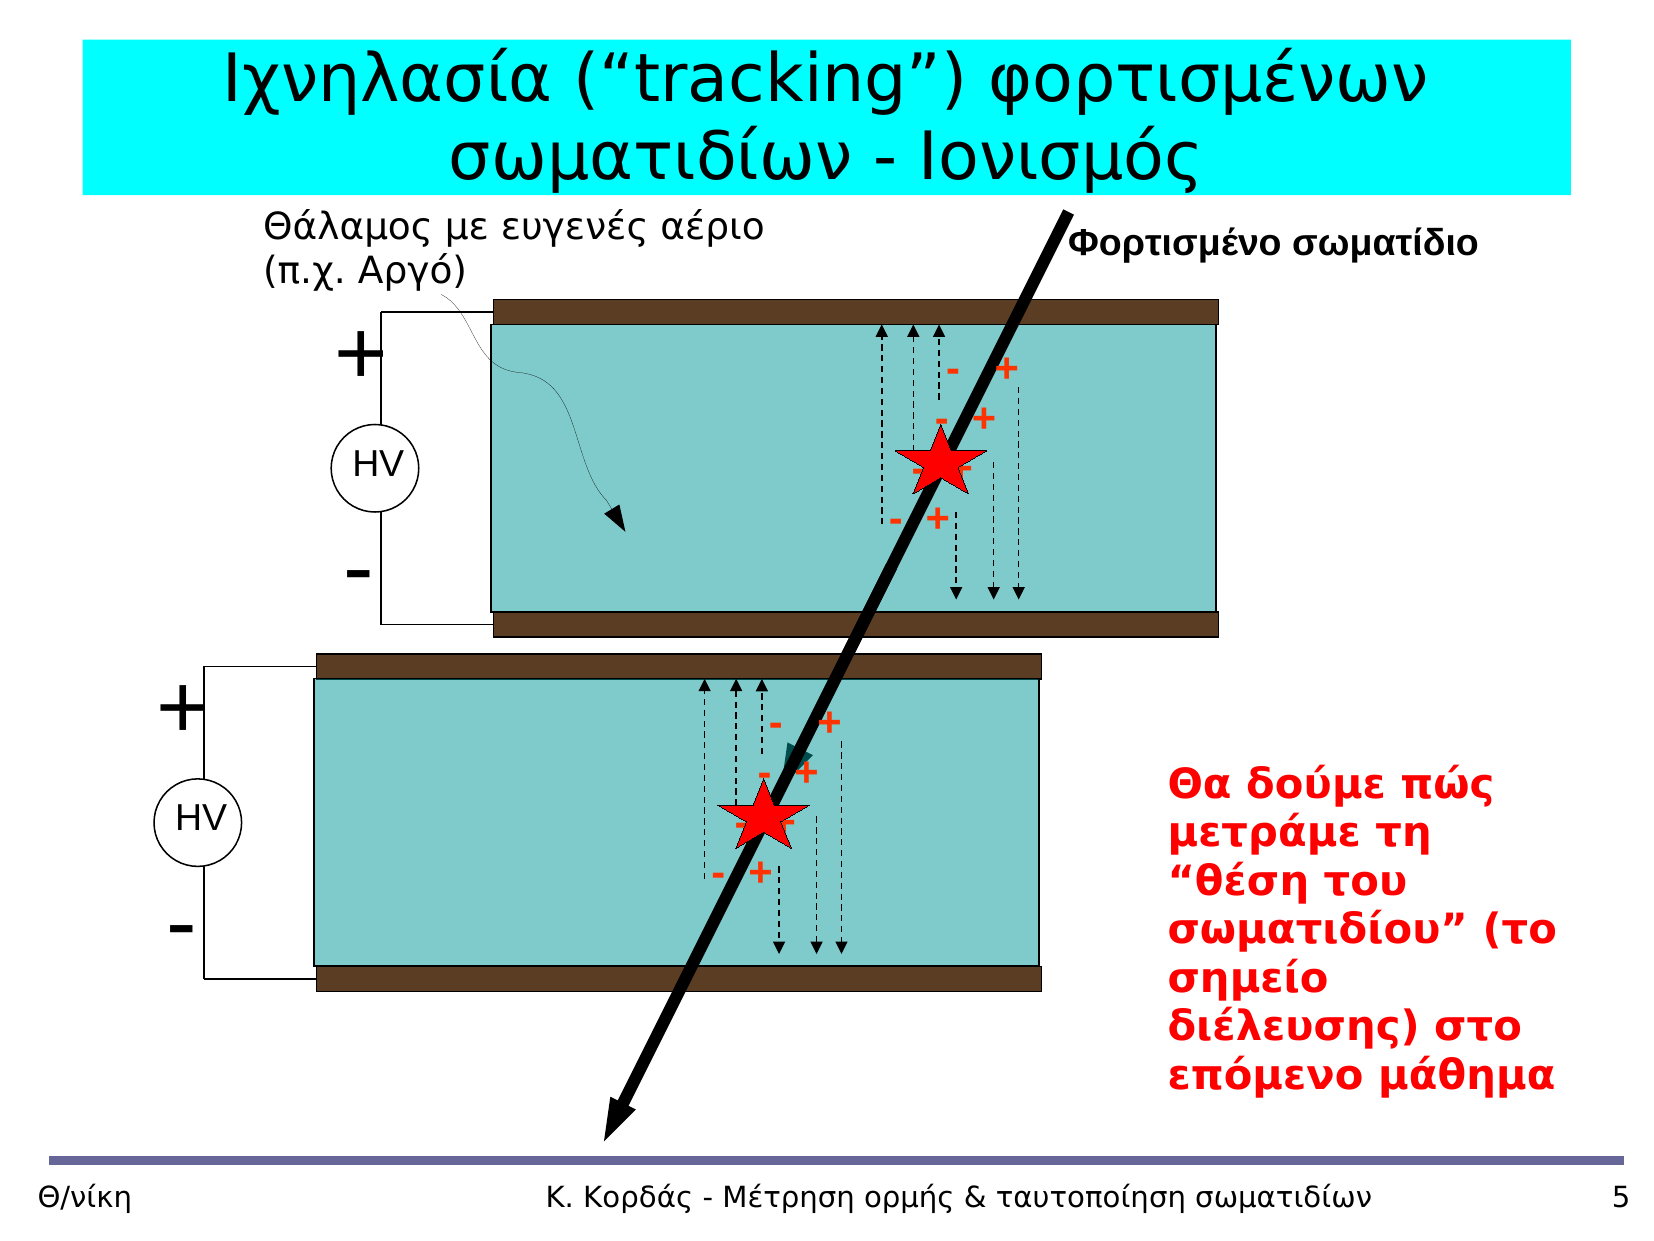

# Ιχνηλασία (“tracking”) φορτισμένων σωματιδίων - Ιονισμός
Θάλαμος με ευγενές αέριο (π.χ. Αργό)
Φορτισμένο σωματίδιο
+
 - +
 - +
 - +
 - +
HV
-
+
 - +
 - +
 - +
 - +
Θα δούμε πώς μετράμε τη “θέση του σωματιδίου” (το σημείο διέλευσης) στο επόμενο μάθημα
HV
-
Θ/νίκη
Κ. Κορδάς - Μέτρηση ορμής & ταυτοποίηση σωματιδίων
5